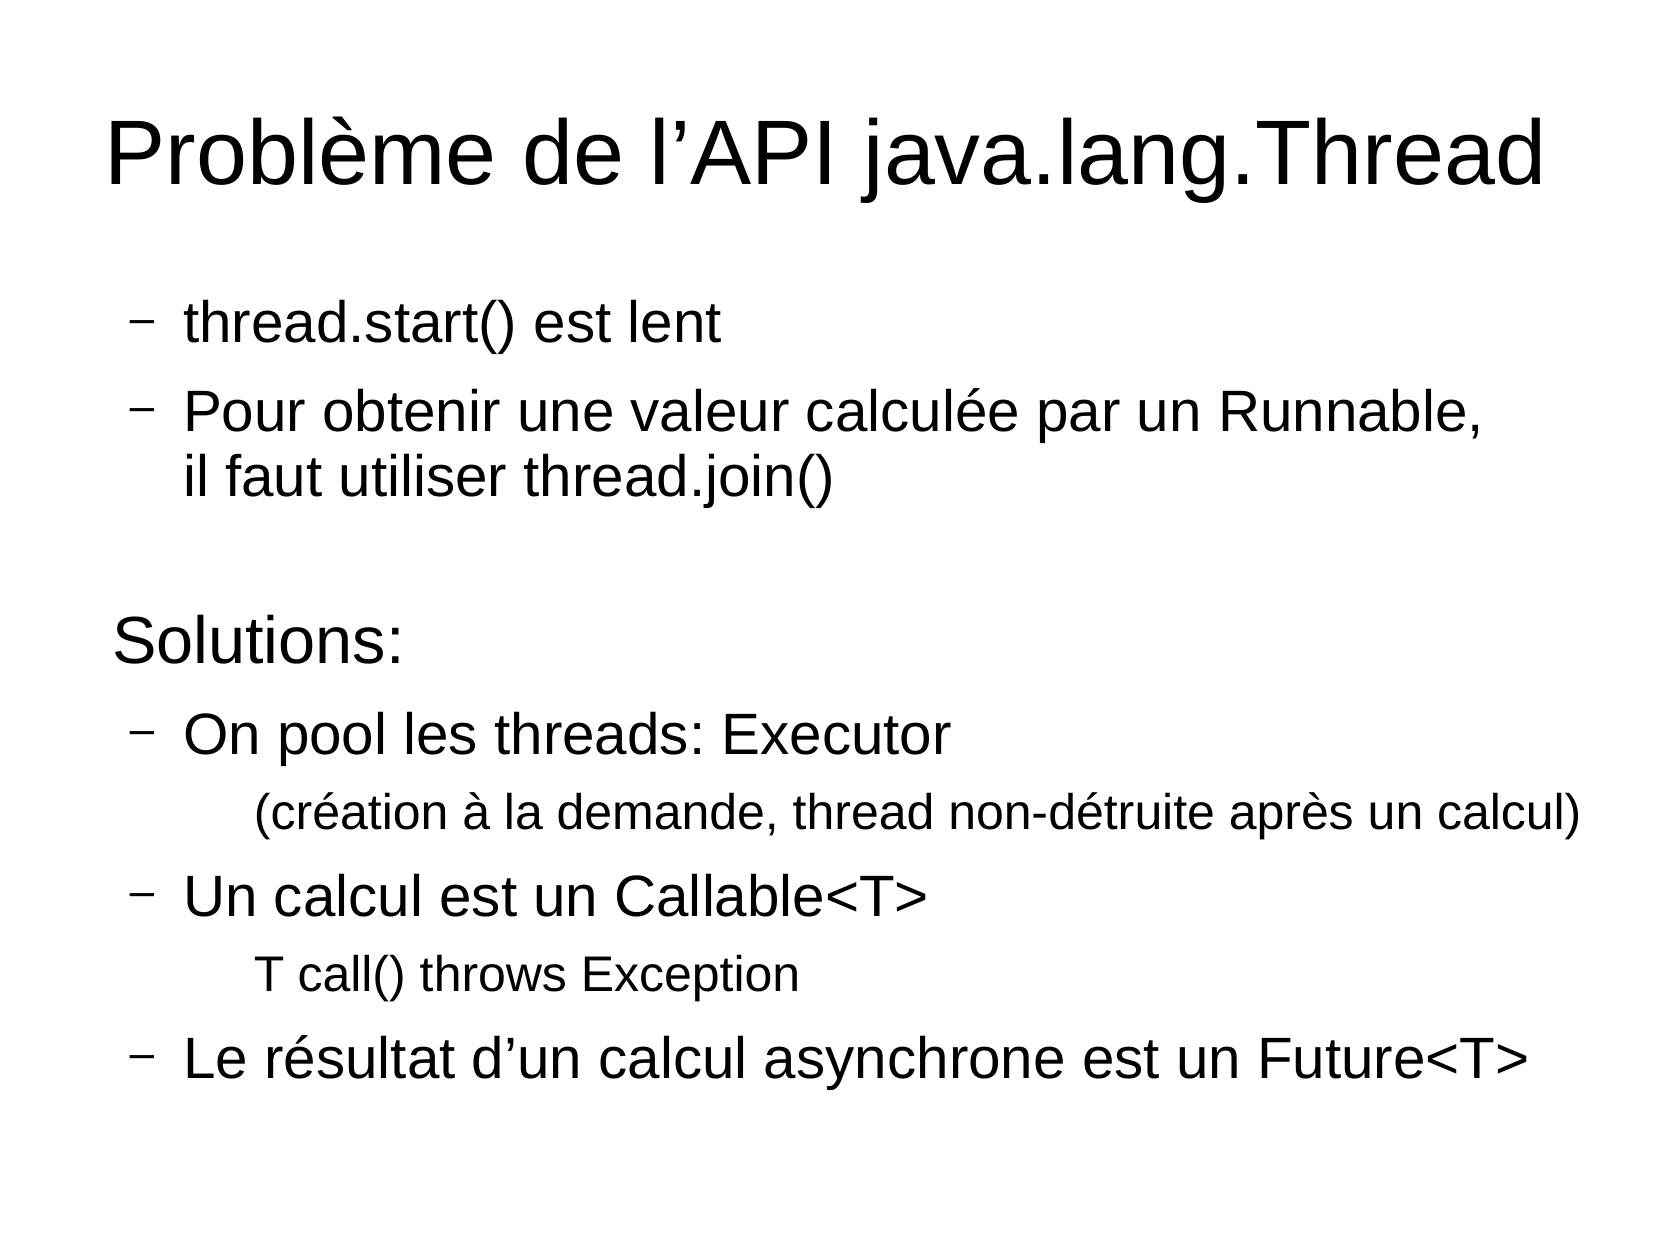

# Problème de l’API java.lang.Thread
thread.start() est lent
Pour obtenir une valeur calculée par un Runnable,
il faut utiliser thread.join()
Solutions:
On pool les threads: Executor
(création à la demande, thread non-détruite après un calcul)
Un calcul est un Callable<T>
T call() throws Exception
Le résultat d’un calcul asynchrone est un Future<T>